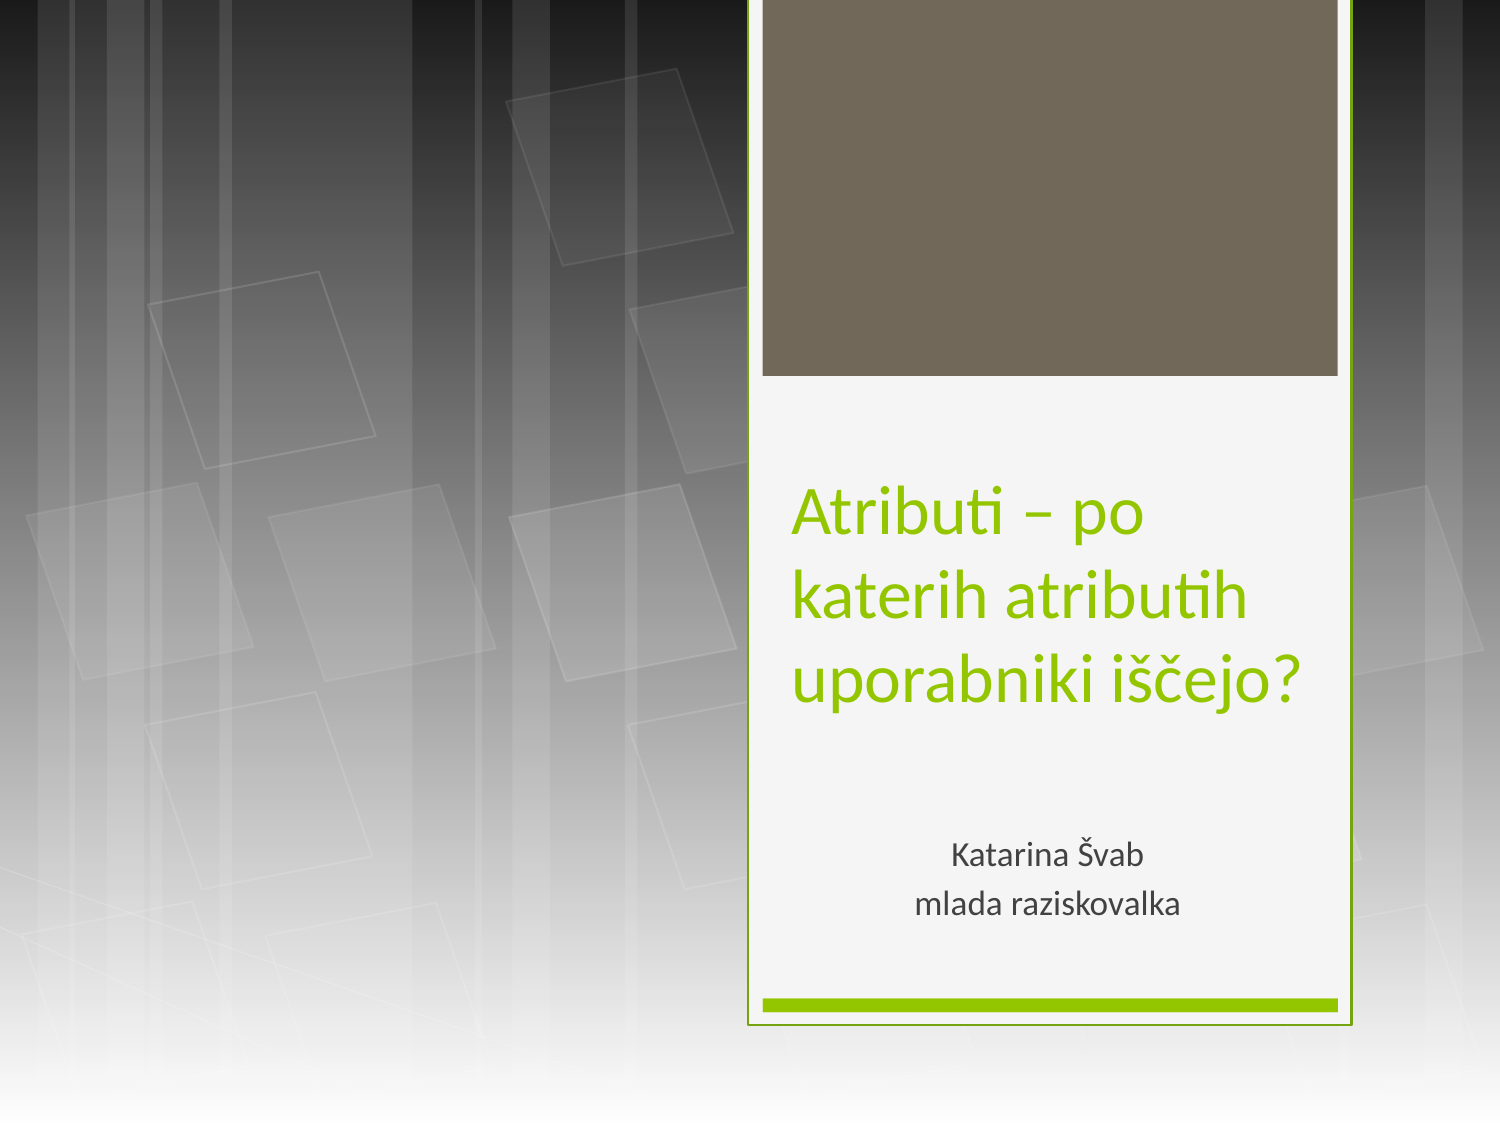

# Atributi – po katerih atributih uporabniki iščejo?
Katarina Švab
mlada raziskovalka